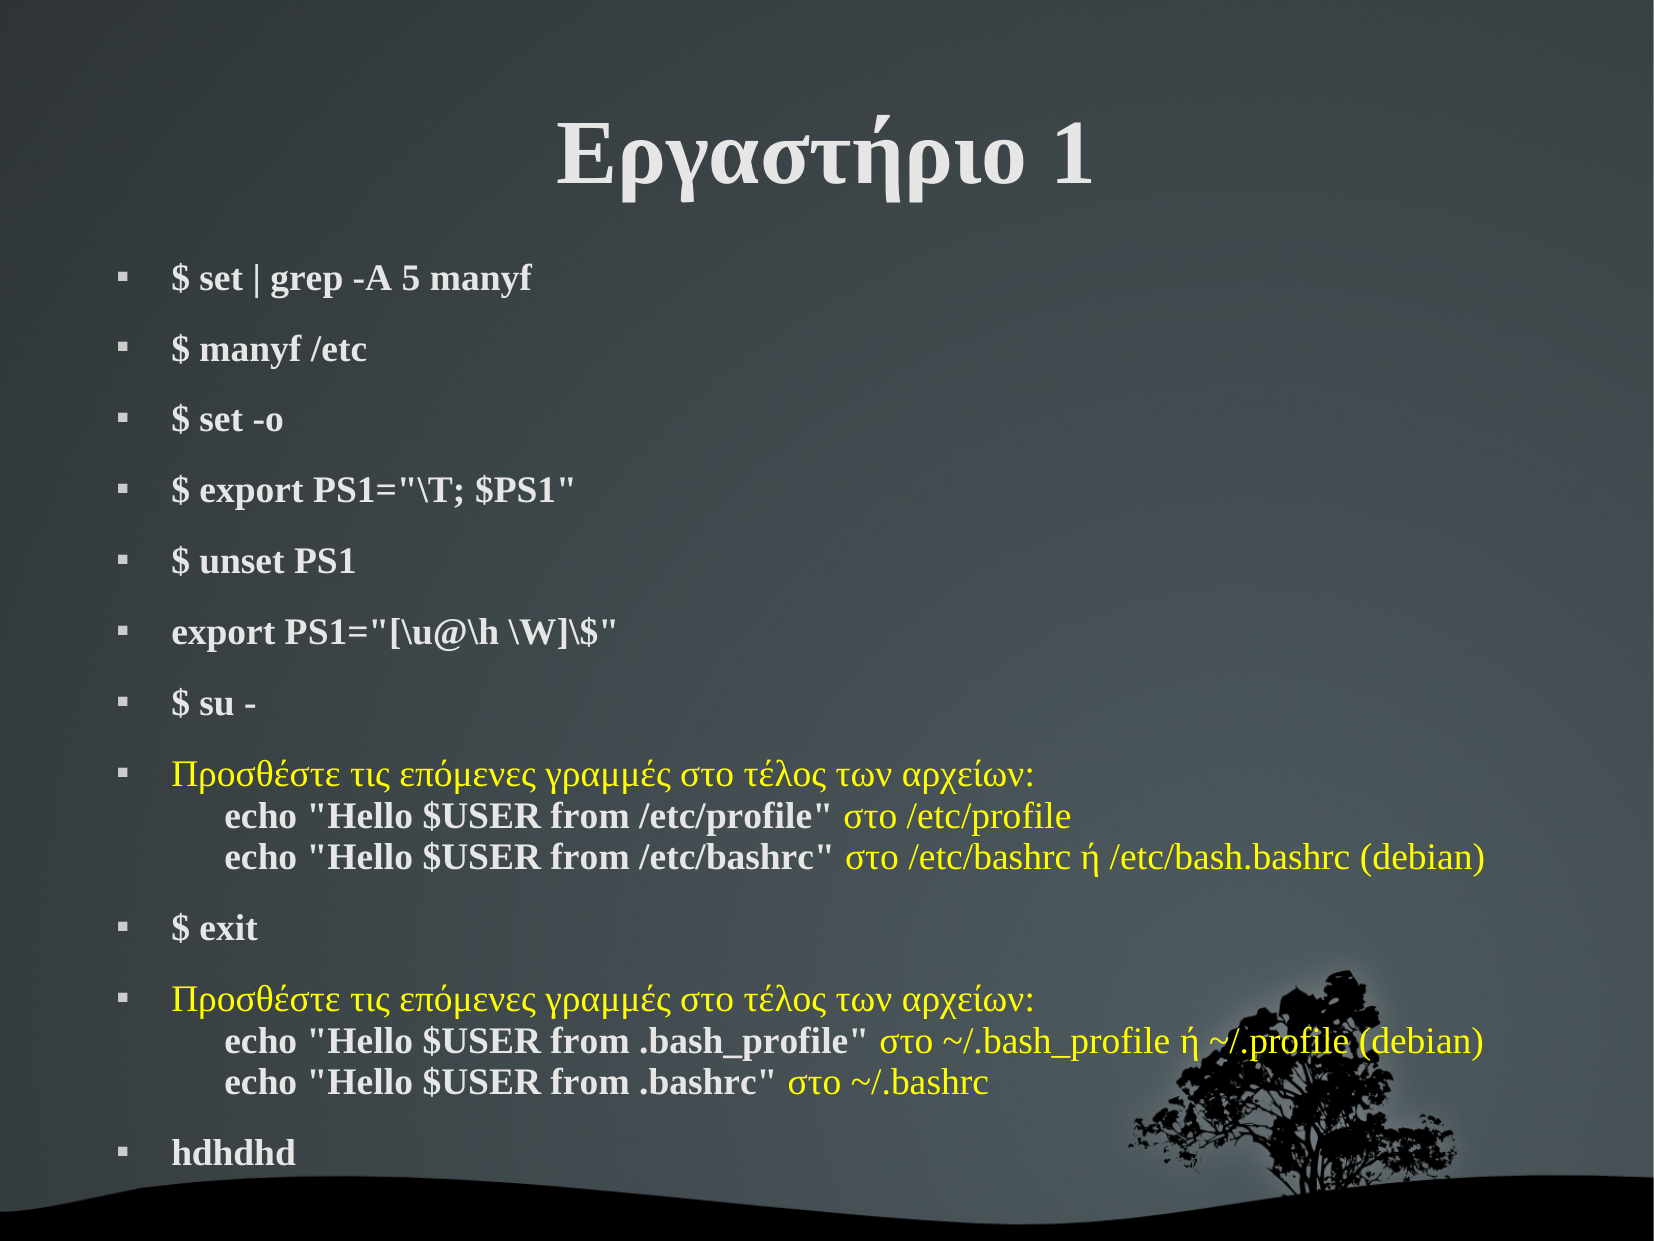

Εργαστήριο 1
# $ set | grep -A 5 manyf
$ manyf /etc
$ set -o
$ export PS1="\T; $PS1"
$ unset PS1
export PS1="[\u@\h \W]\$"
$ su -
Προσθέστε τις επόμενες γραμμές στο τέλος των αρχείων:
echo "Hello $USER from /etc/profile" στο /etc/profile
echo "Hello $USER from /etc/bashrc" στο /etc/bashrc ή /etc/bash.bashrc (debian)
$ exit
Προσθέστε τις επόμενες γραμμές στο τέλος των αρχείων:
echo "Hello $USER from .bash_profile" στο ~/.bash_profile ή ~/.profile (debian)
echo "Hello $USER from .bashrc" στο ~/.bashrc
hdhdhd